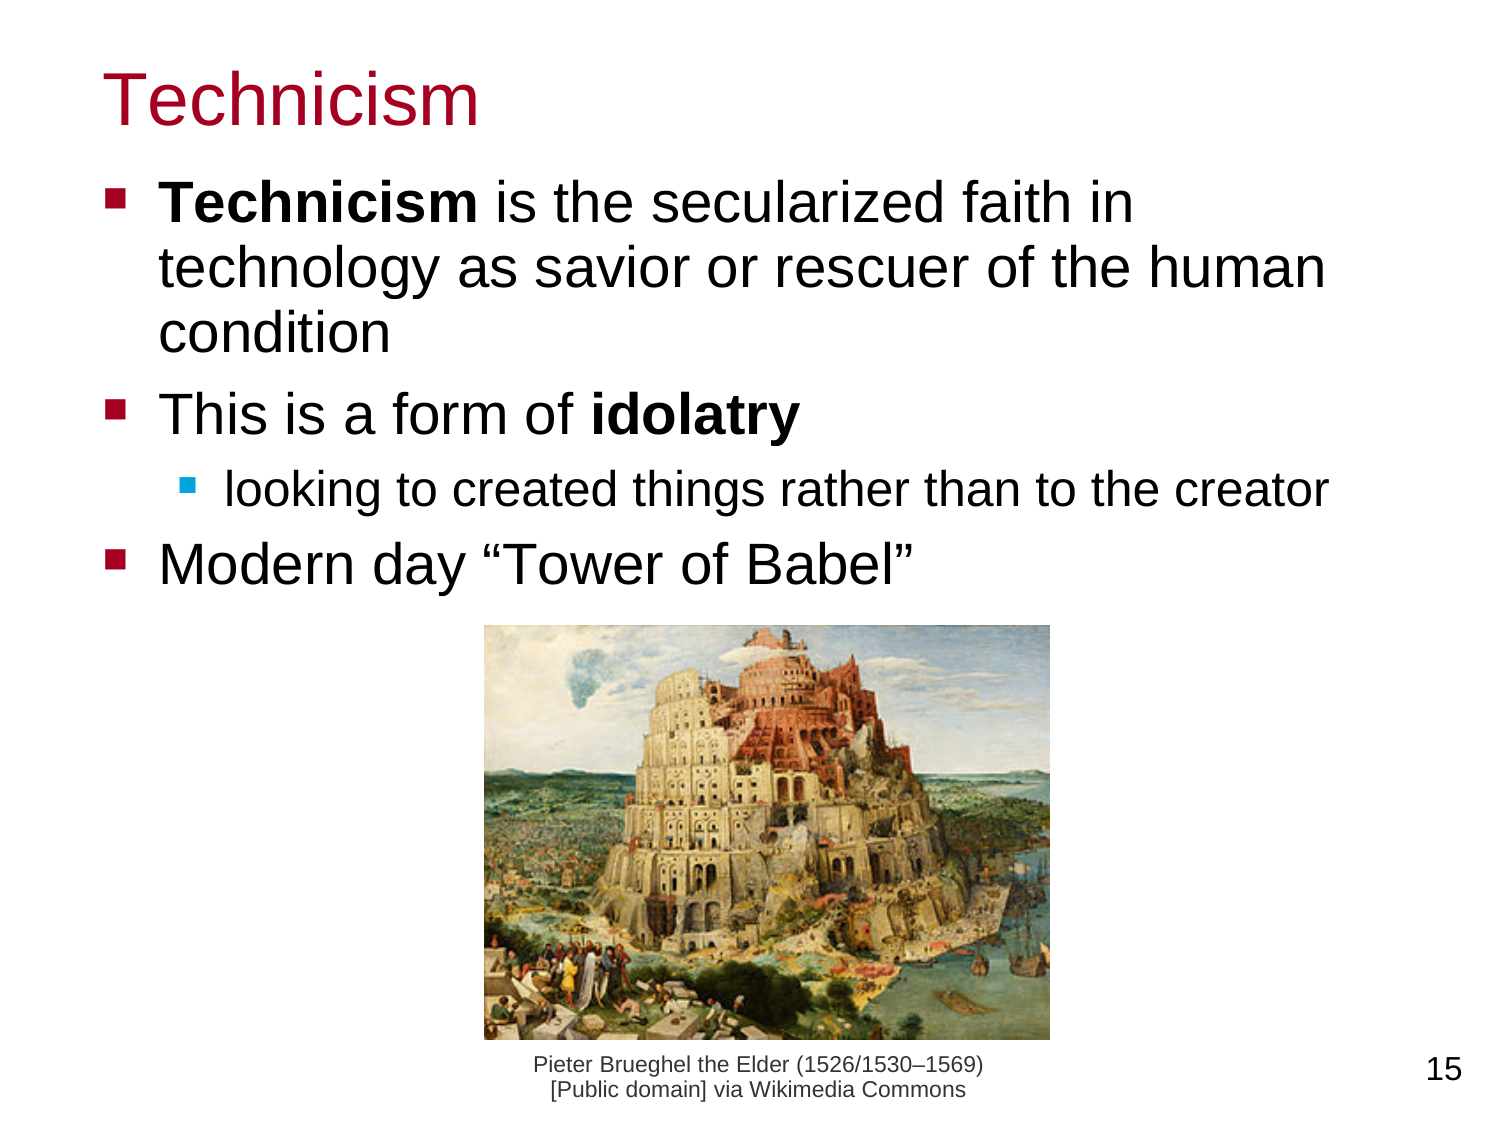

# Technicism
Technicism is the secularized faith in technology as savior or rescuer of the human condition
This is a form of idolatry
looking to created things rather than to the creator
Modern day “Tower of Babel”
Pieter Brueghel the Elder (1526/1530–1569) [Public domain] via Wikimedia Commons
15